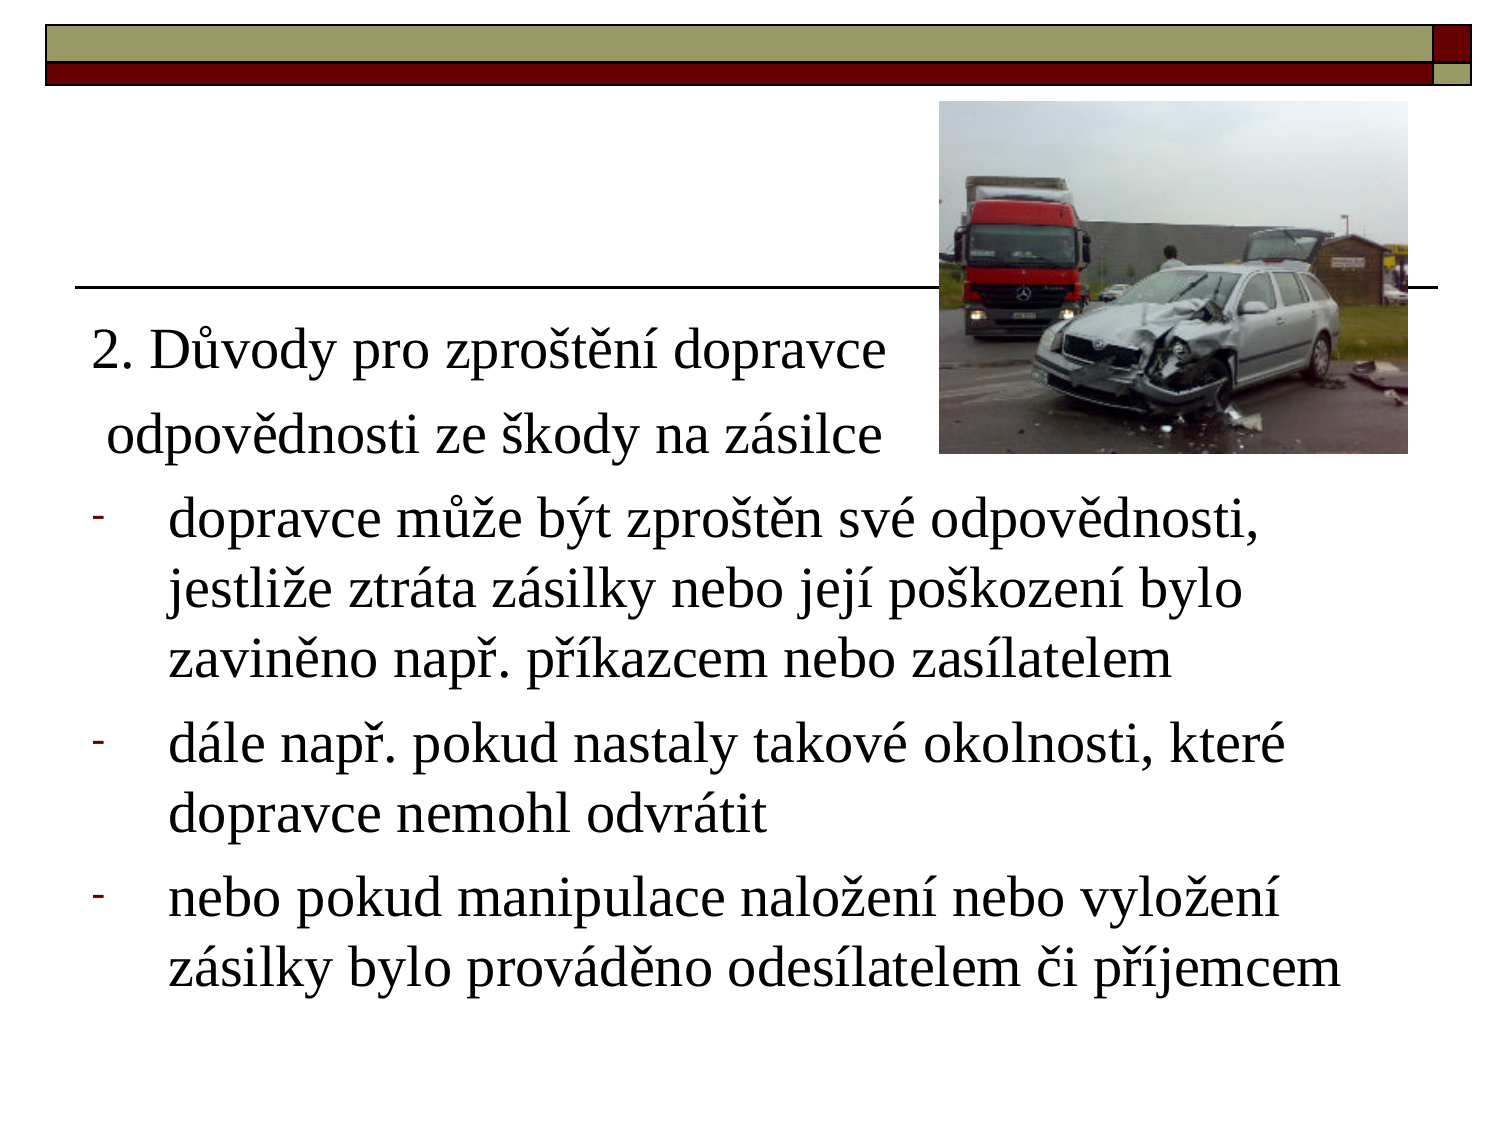

# 2. Důvody pro zproštění dopravce
 odpovědnosti ze škody na zásilce
dopravce může být zproštěn své odpovědnosti, jestliže ztráta zásilky nebo její poškození bylo zaviněno např. příkazcem nebo zasílatelem
dále např. pokud nastaly takové okolnosti, které dopravce nemohl odvrátit
nebo pokud manipulace naložení nebo vyložení zásilky bylo prováděno odesílatelem či příjemcem